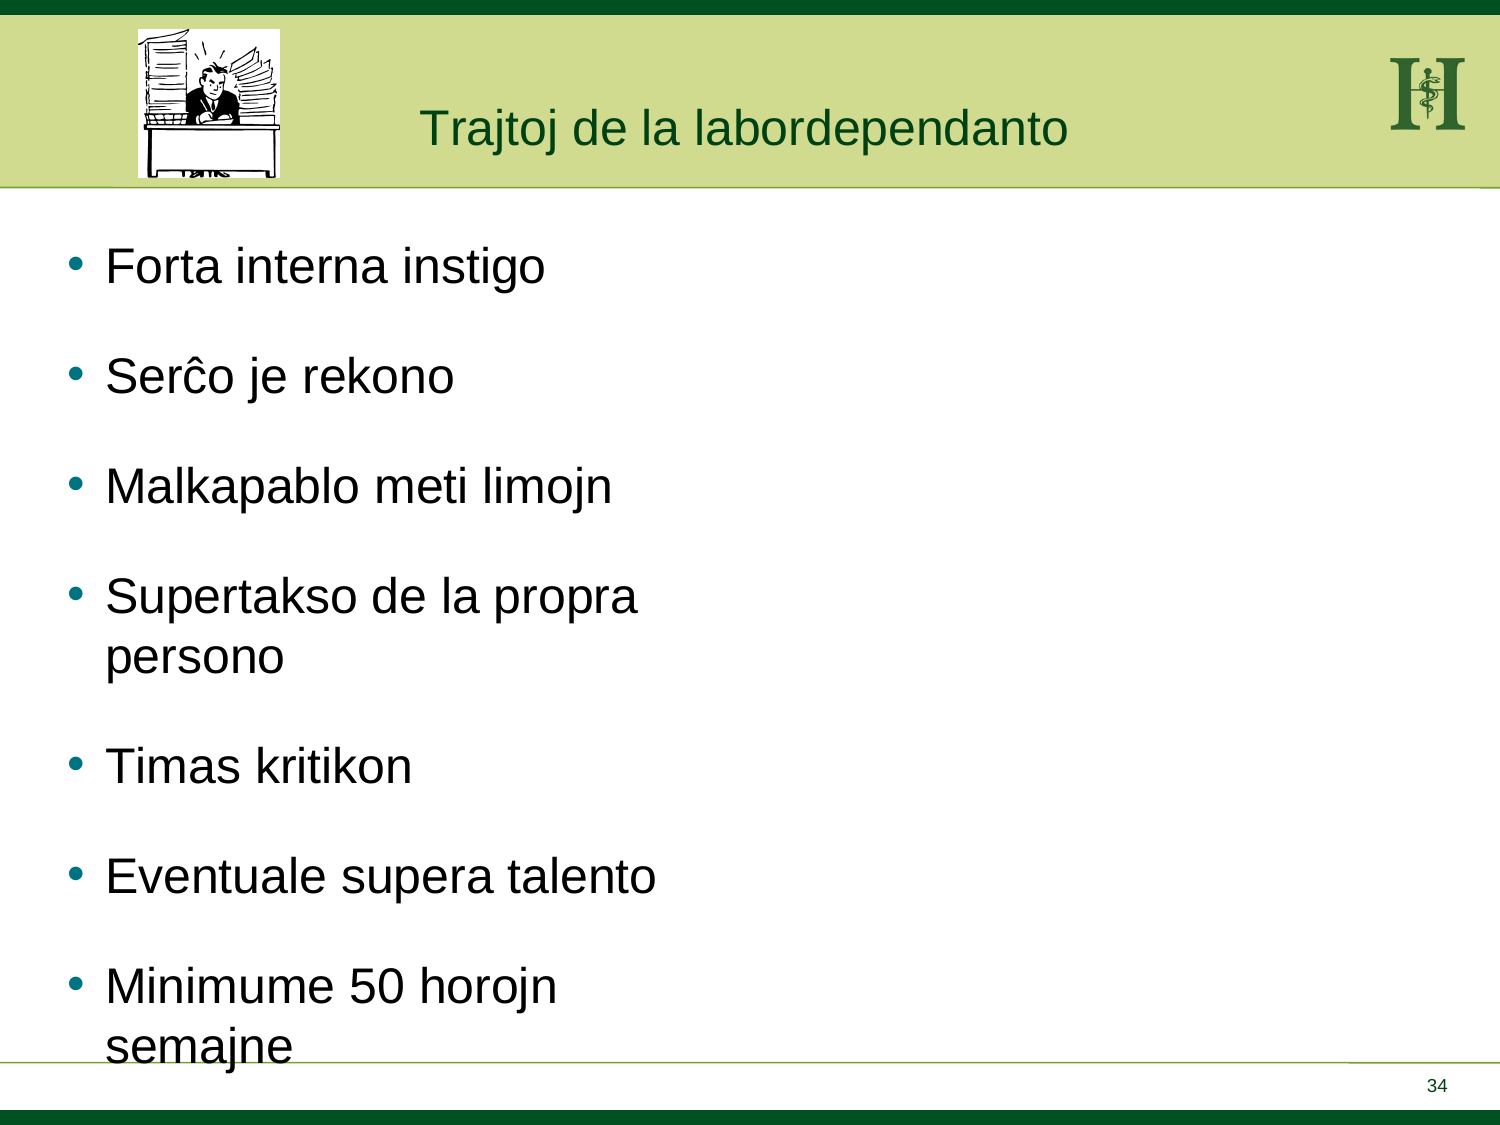

# Trajtoj de la labordependanto
Forta interna instigo
Serĉo je rekono
Malkapablo meti limojn
Supertakso de la propra persono
Timas kritikon
Eventuale supera talento
Minimume 50 horojn semajne